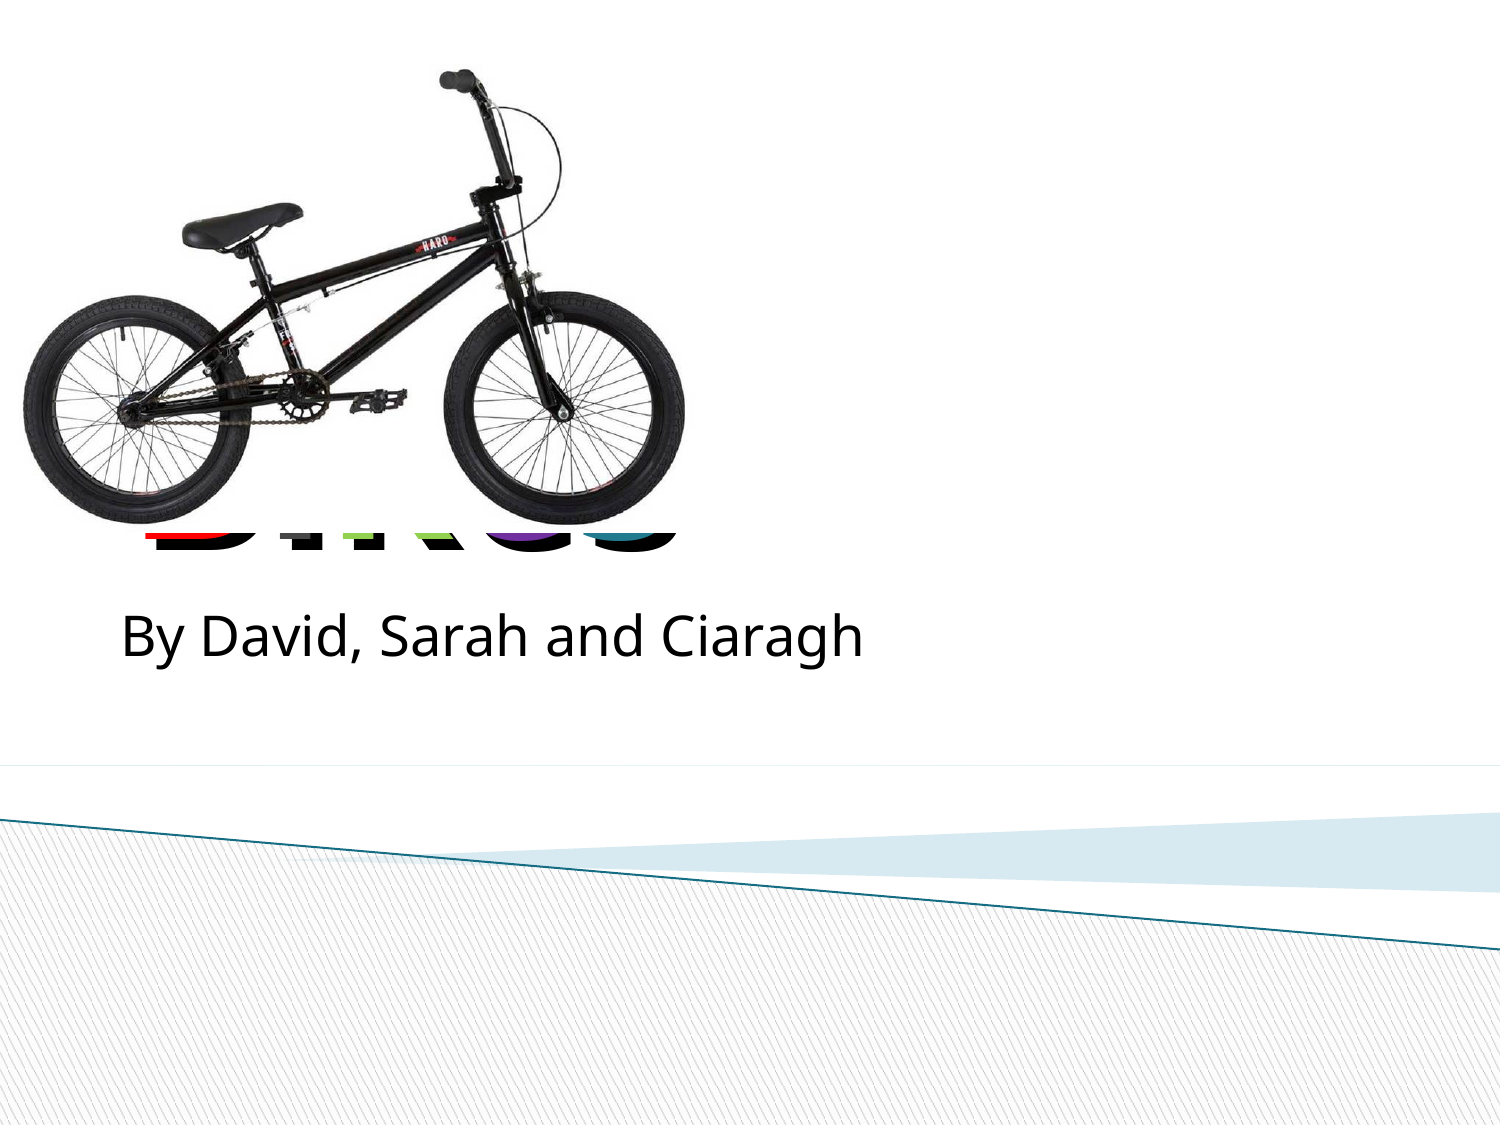

# Bikes
By David, Sarah and Ciaragh